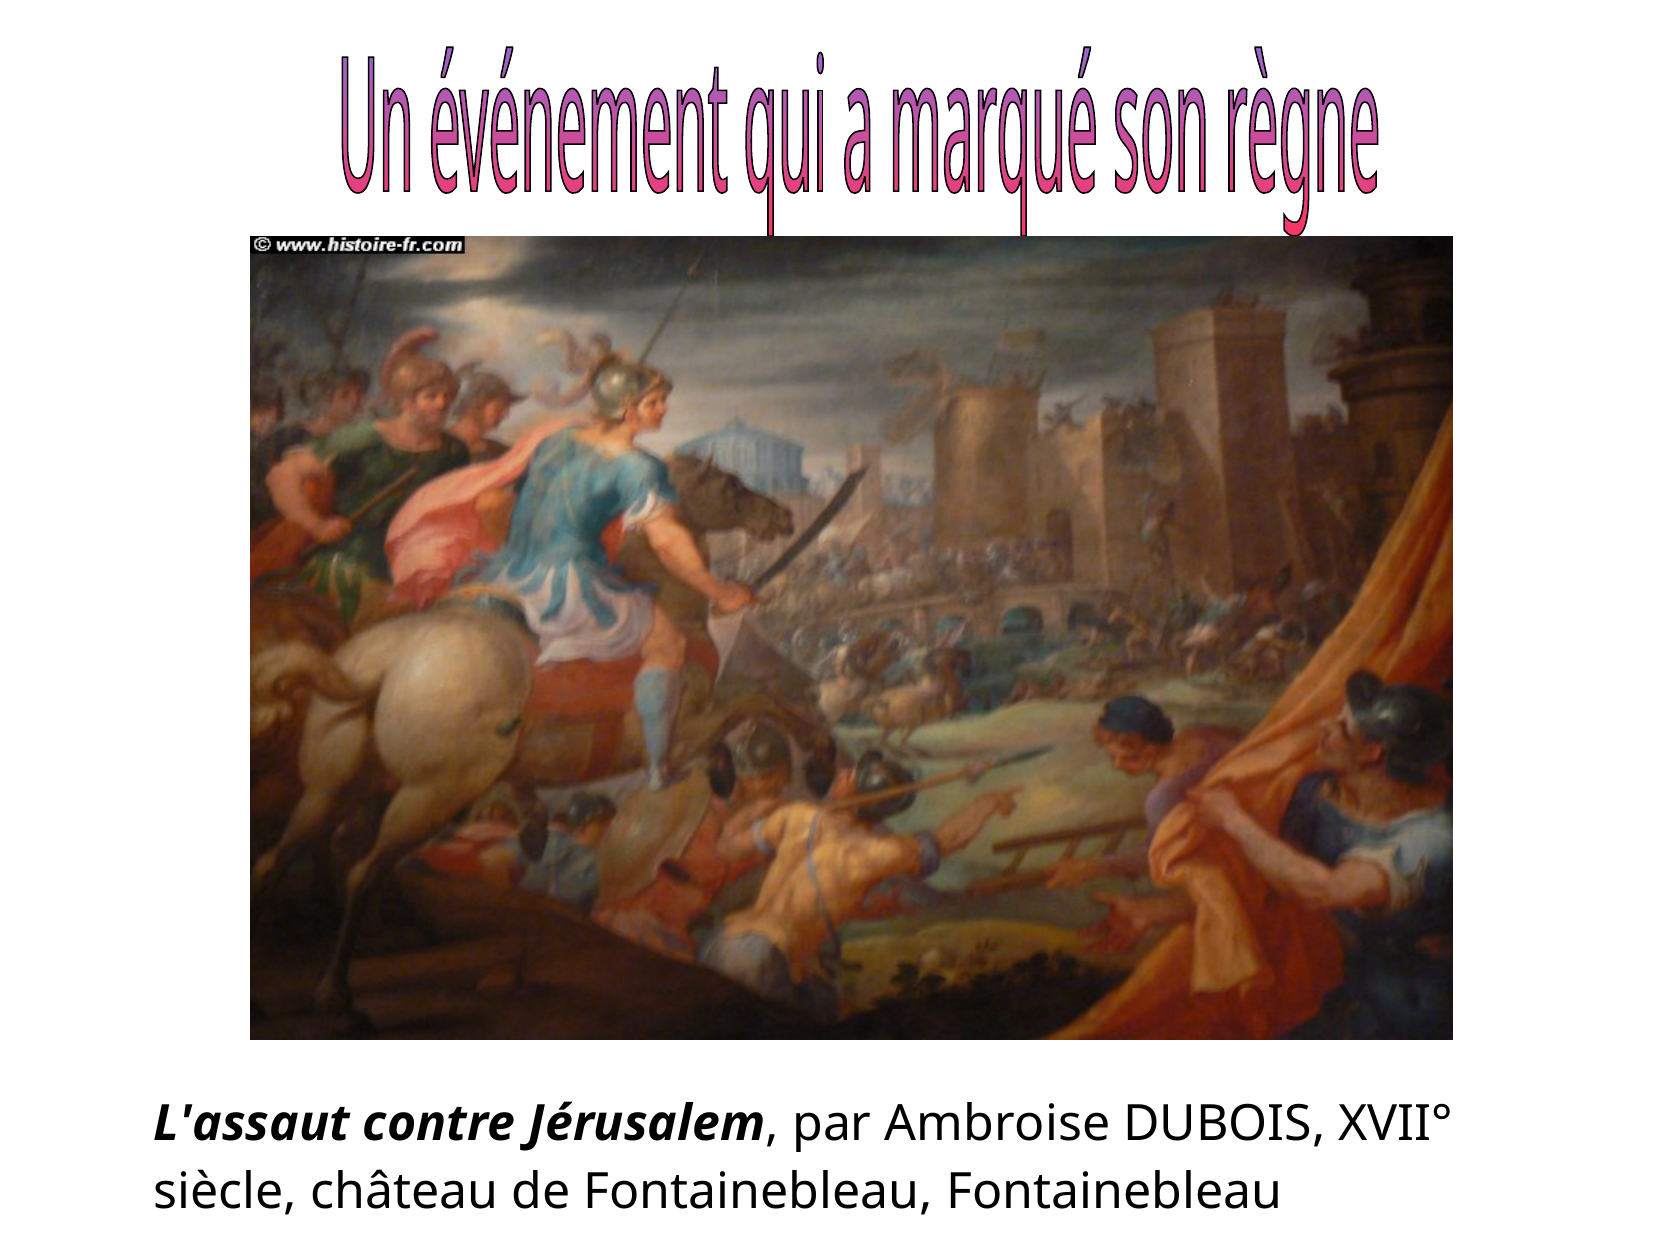

Un événement qui a marqué son règne
L'assaut contre Jérusalem, par Ambroise DUBOIS, XVII° siècle, château de Fontainebleau, Fontainebleau